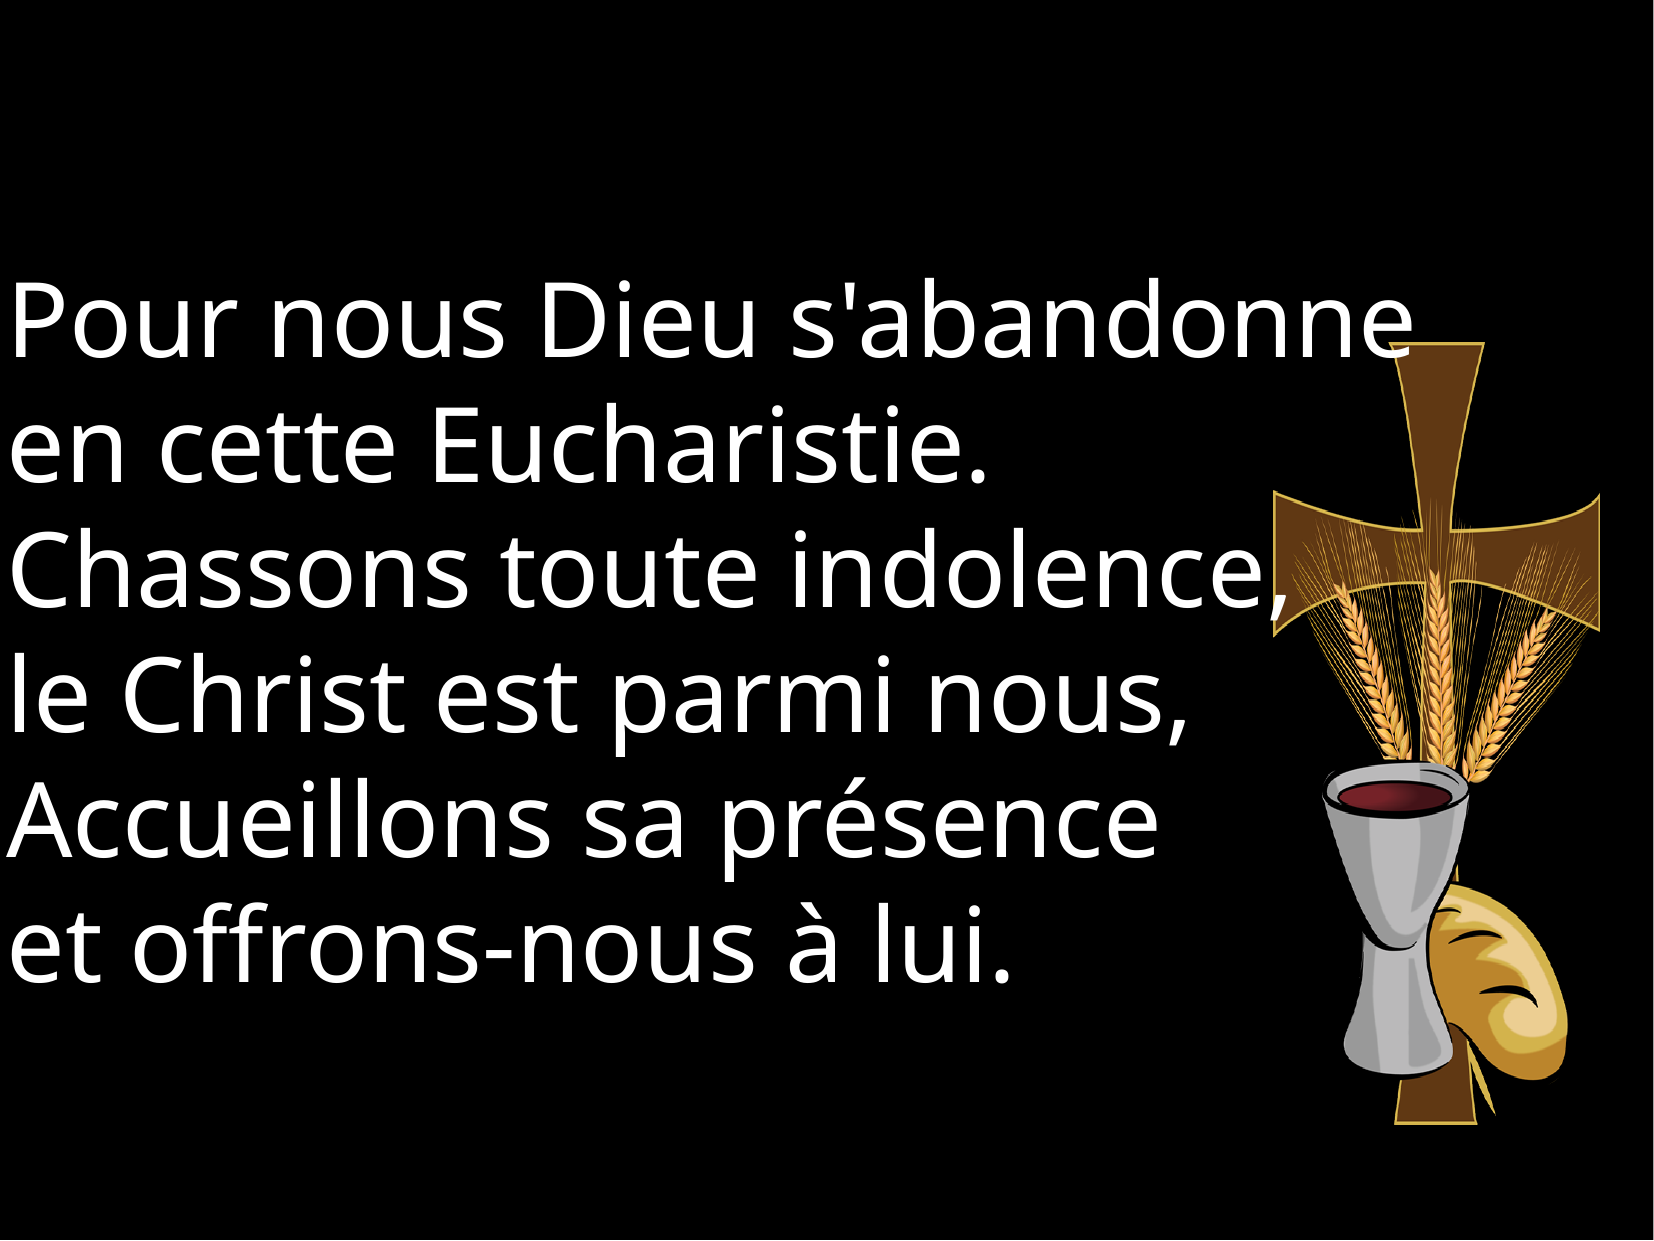

# Merveille des merveilles, miracle de ce jour !
Pour nous Dieu s'abandonne en cette Eucharistie.
Chassons toute indolence,
le Christ est parmi nous,
Accueillons sa présence
et offrons-nous à lui.